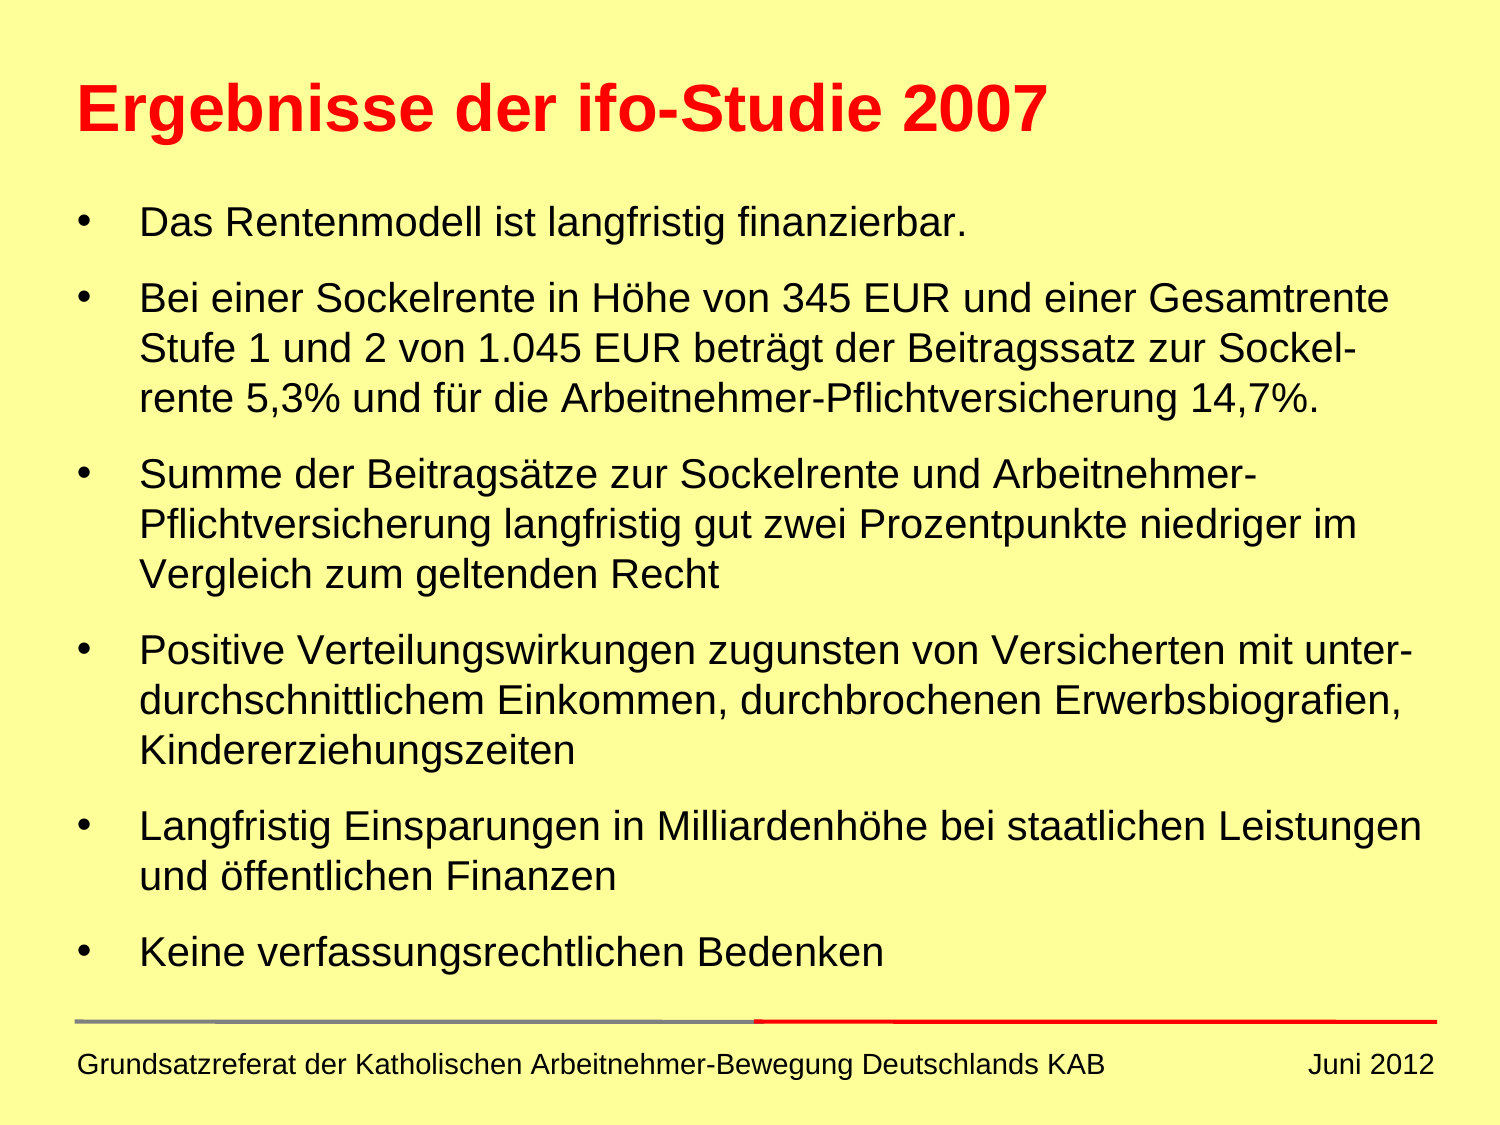

# Ergebnisse der ifo-Studie 2007
Das Rentenmodell ist langfristig finanzierbar.
Bei einer Sockelrente in Höhe von 345 EUR und einer Gesamtrente Stufe 1 und 2 von 1.045 EUR beträgt der Beitragssatz zur Sockel-rente 5,3% und für die Arbeitnehmer-Pflichtversicherung 14,7%.
Summe der Beitragsätze zur Sockelrente und Arbeitnehmer-Pflichtversicherung langfristig gut zwei Prozentpunkte niedriger im Vergleich zum geltenden Recht
Positive Verteilungswirkungen zugunsten von Versicherten mit unter-durchschnittlichem Einkommen, durchbrochenen Erwerbsbiografien, Kindererziehungszeiten
Langfristig Einsparungen in Milliardenhöhe bei staatlichen Leistungen und öffentlichen Finanzen
Keine verfassungsrechtlichen Bedenken